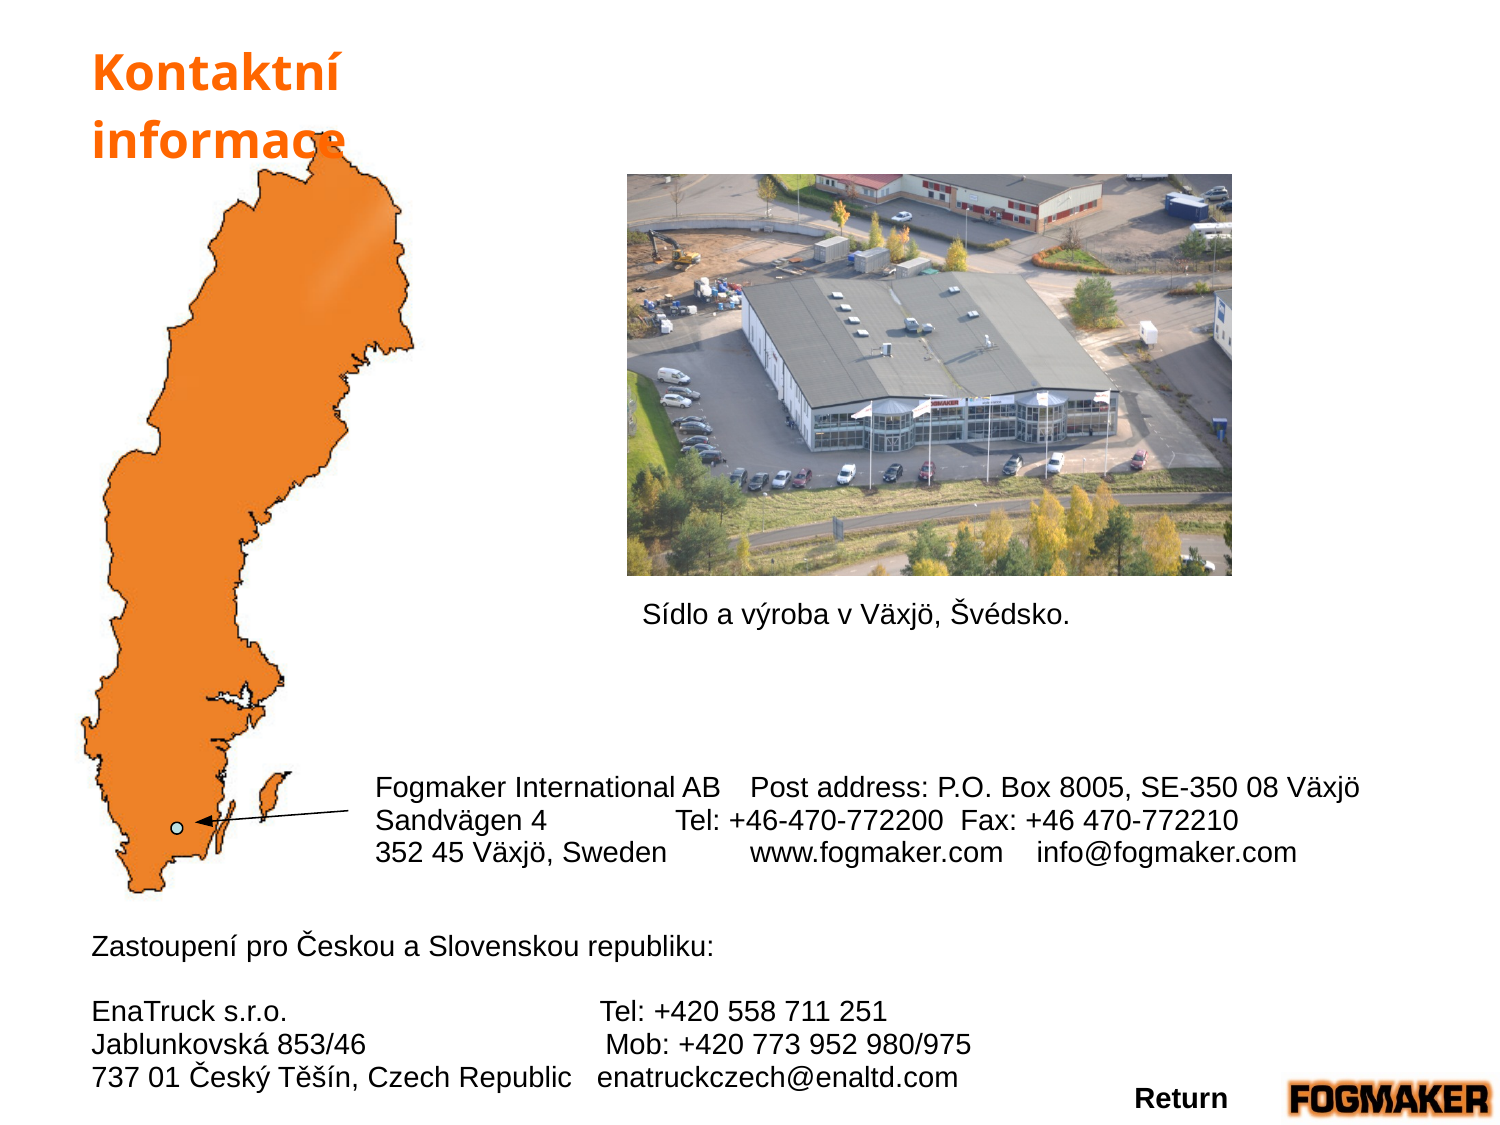

Kontaktní informace
Sídlo a výroba v Växjö, Švédsko.
Fogmaker International AB	Post address: P.O. Box 8005, SE-350 08 Växjö
Sandvägen 4		Tel: +46-470-772200 Fax: +46 470-772210
352 45 Växjö, Sweden		www.fogmaker.com info@fogmaker.com
Zastoupení pro Českou a Slovenskou republiku:
EnaTruck s.r.o. Tel: +420 558 711 251
Jablunkovská 853/46 Mob: +420 773 952 980/975
737 01 Český Těšín, Czech Republic enatruckczech@enaltd.com
Return